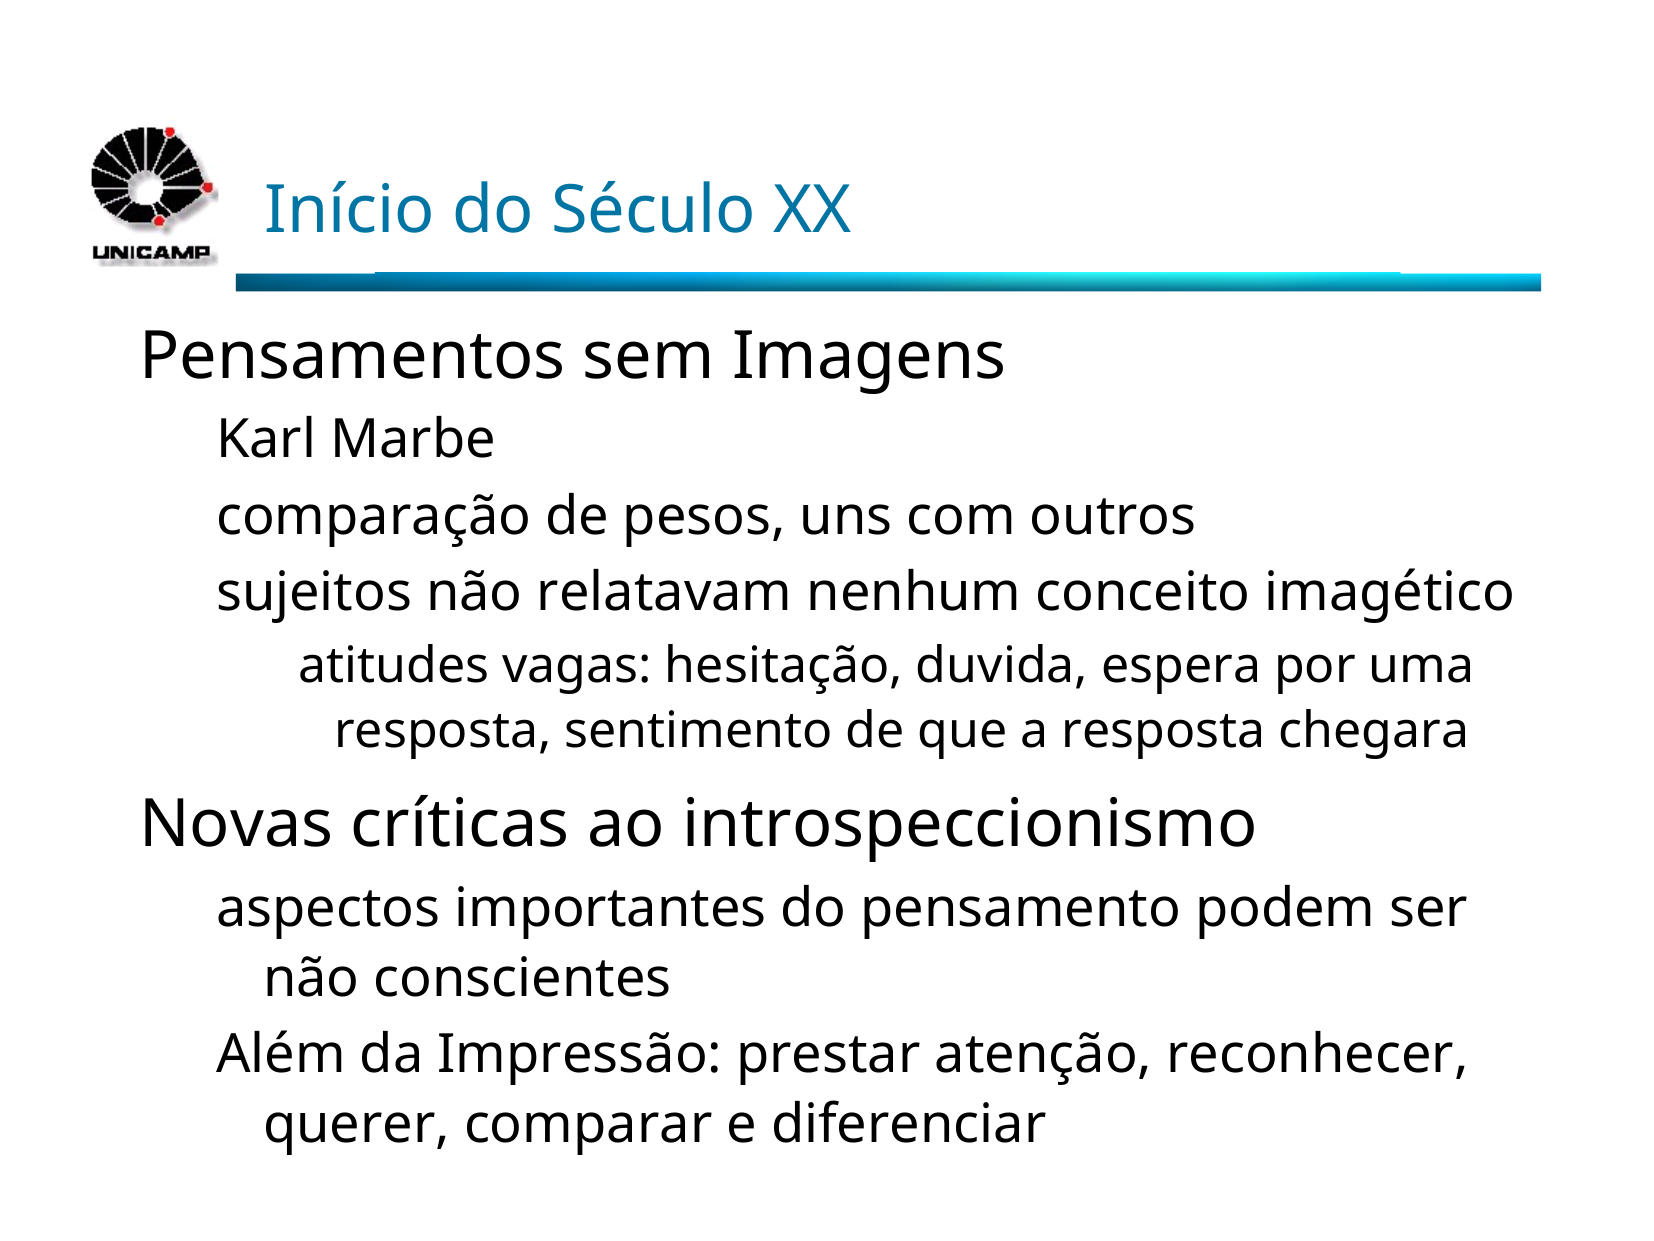

# Início do Século XX
Pensamentos sem Imagens
Karl Marbe
comparação de pesos, uns com outros
sujeitos não relatavam nenhum conceito imagético
atitudes vagas: hesitação, duvida, espera por uma resposta, sentimento de que a resposta chegara
Novas críticas ao introspeccionismo
aspectos importantes do pensamento podem ser não conscientes
Além da Impressão: prestar atenção, reconhecer, querer, comparar e diferenciar